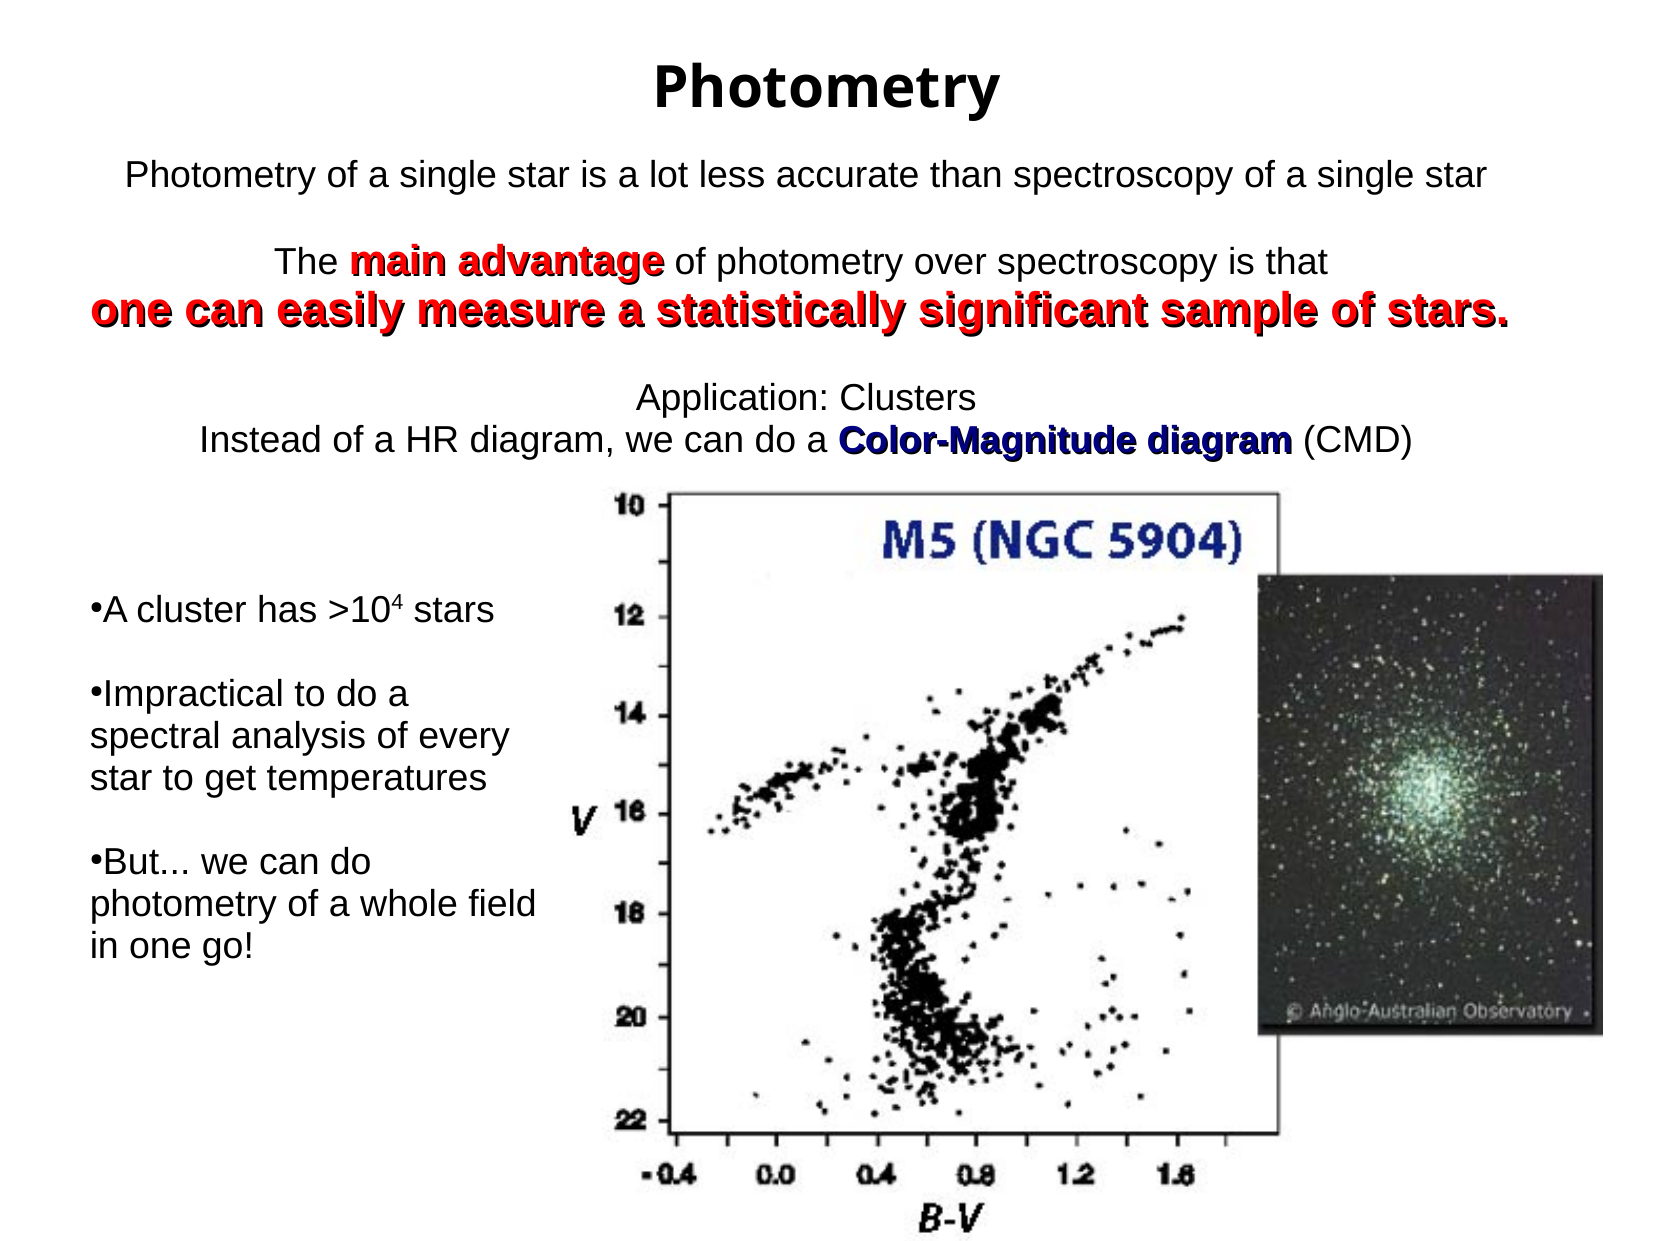

Photometry
Photometry of a single star is a lot less accurate than spectroscopy of a single star
The main advantage of photometry over spectroscopy is that
one can easily measure a statistically significant sample of stars.
Application: Clusters
Instead of a HR diagram, we can do a Color-Magnitude diagram (CMD)
A cluster has >104 stars
Impractical to do a spectral analysis of every star to get temperatures
But... we can do photometry of a whole field in one go!